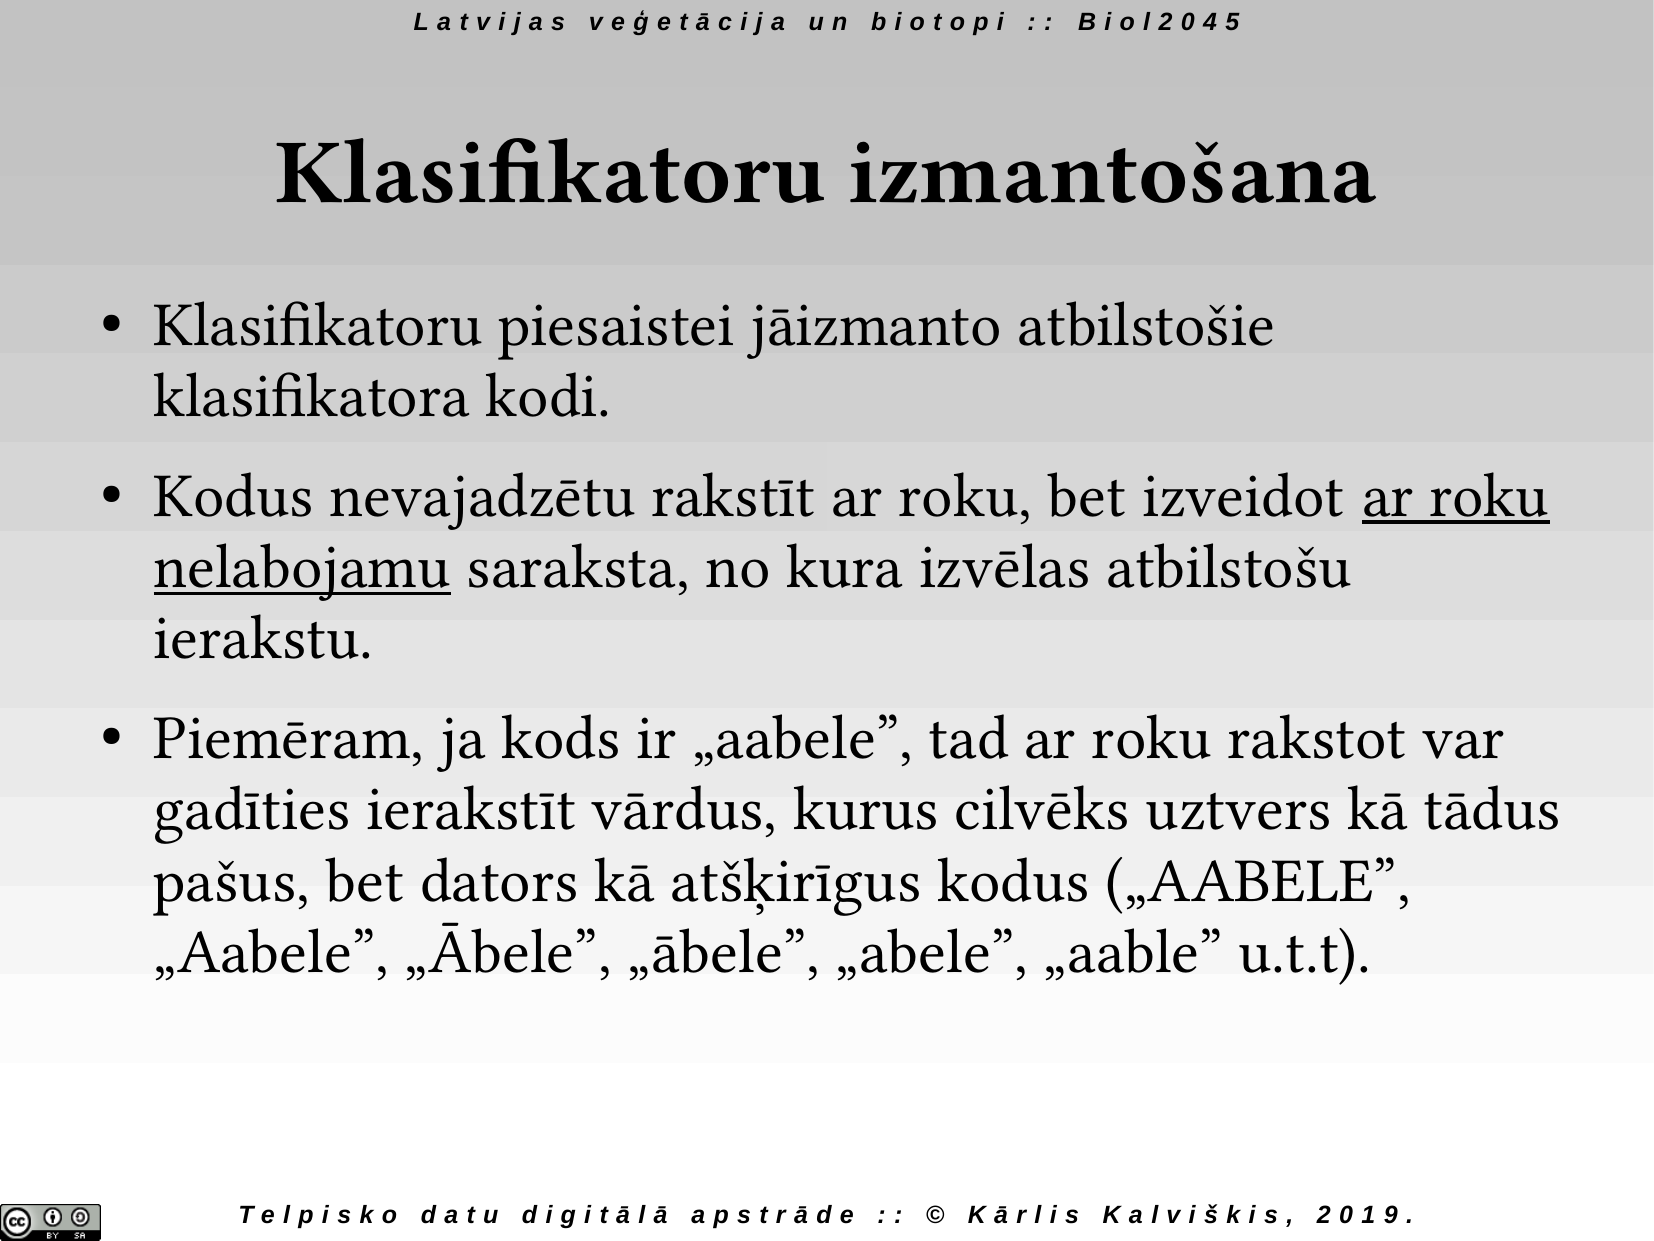

# Klasifikatoru izmantošana
Klasifikatoru piesaistei jāizmanto atbilstošie klasifikatora kodi.
Kodus nevajadzētu rakstīt ar roku, bet izveidot ar roku nelabojamu saraksta, no kura izvēlas atbilstošu ierakstu.
Piemēram, ja kods ir „aabele”, tad ar roku rakstot var gadīties ierakstīt vārdus, kurus cilvēks uztvers kā tādus pašus, bet dators kā atšķirīgus kodus („AABELE”, „Aabele”, „Ābele”, „ābele”, „abele”, „aable” u.t.t).